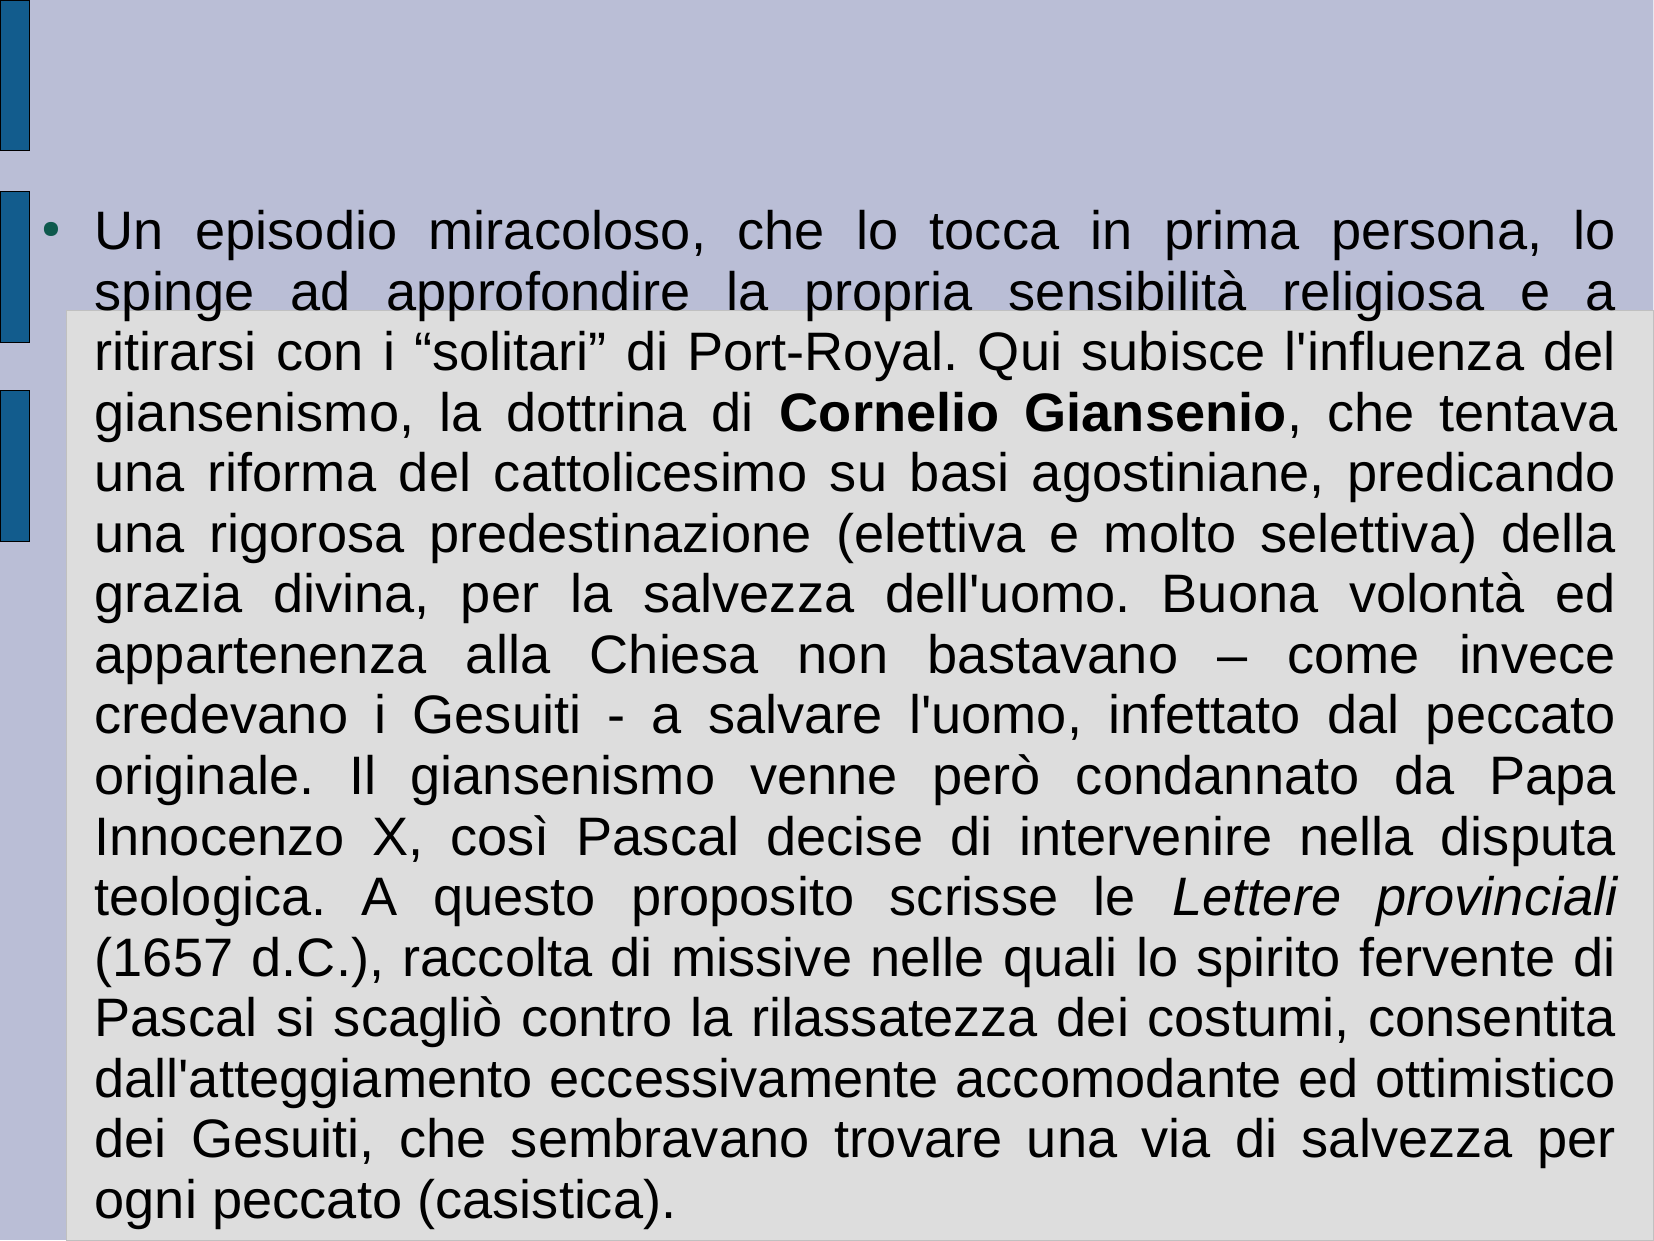

#
Un episodio miracoloso, che lo tocca in prima persona, lo spinge ad approfondire la propria sensibilità religiosa e a ritirarsi con i “solitari” di Port-Royal. Qui subisce l'influenza del giansenismo, la dottrina di Cornelio Giansenio, che tentava una riforma del cattolicesimo su basi agostiniane, predicando una rigorosa predestinazione (elettiva e molto selettiva) della grazia divina, per la salvezza dell'uomo. Buona volontà ed appartenenza alla Chiesa non bastavano – come invece credevano i Gesuiti - a salvare l'uomo, infettato dal peccato originale. Il giansenismo venne però condannato da Papa Innocenzo X, così Pascal decise di intervenire nella disputa teologica. A questo proposito scrisse le Lettere provinciali (1657 d.C.), raccolta di missive nelle quali lo spirito fervente di Pascal si scagliò contro la rilassatezza dei costumi, consentita dall'atteggiamento eccessivamente accomodante ed ottimistico dei Gesuiti, che sembravano trovare una via di salvezza per ogni peccato (casistica).